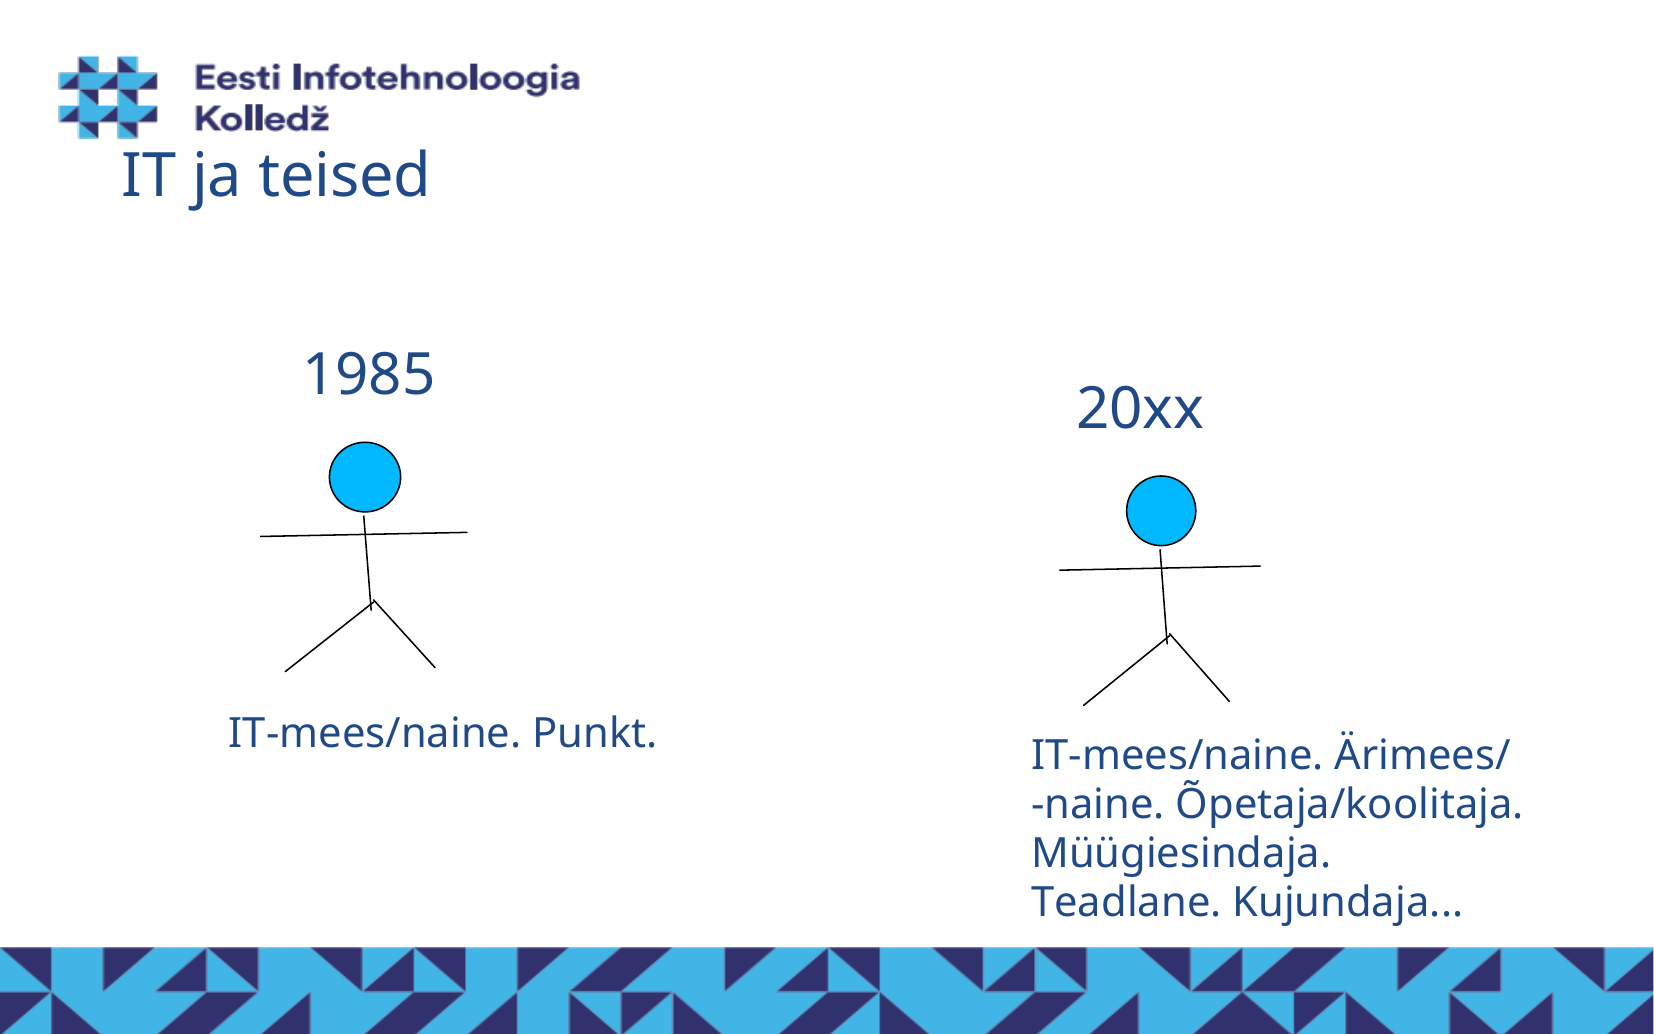

# IT ja teised
1985
IT-mees/naine. Punkt.
20xx
IT-mees/naine. Ärimees/
-naine. Õpetaja/koolitaja. Müügiesindaja.
Teadlane. Kujundaja...